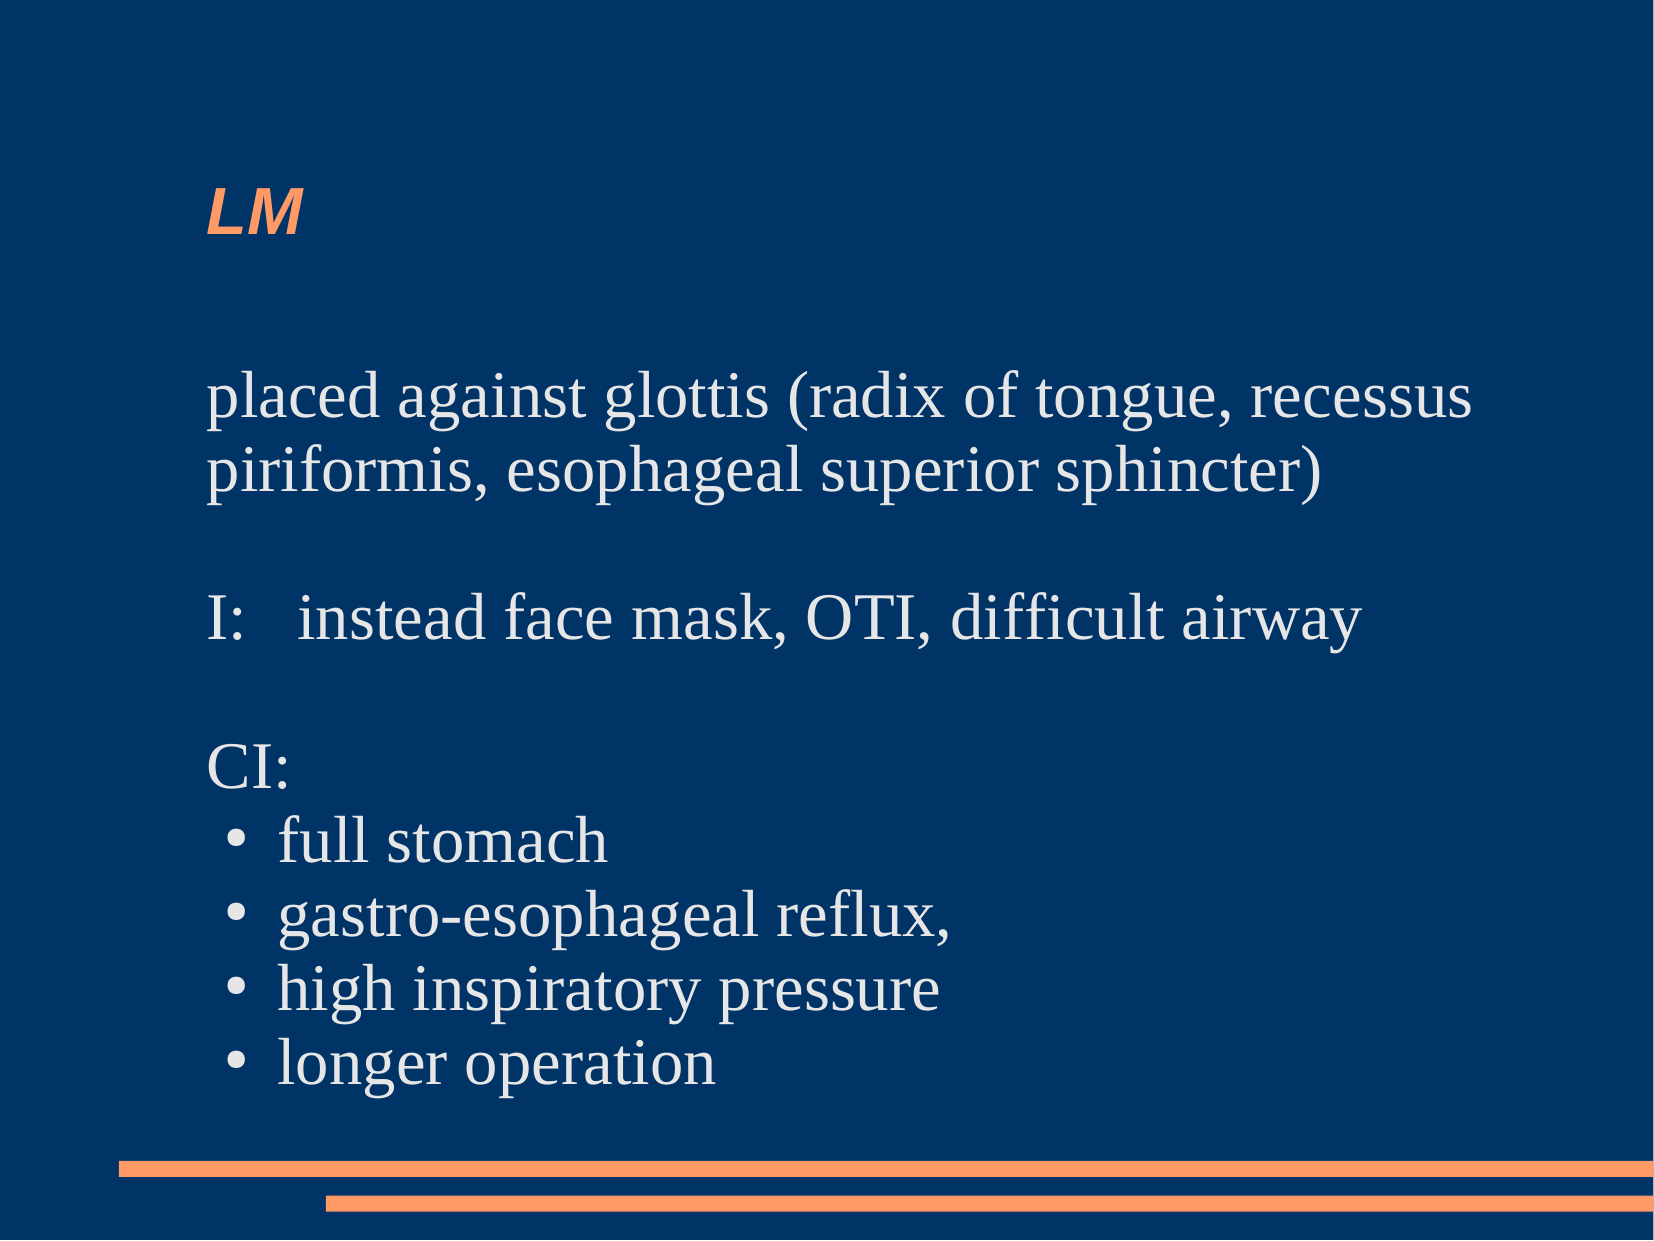

# LM
placed against glottis (radix of tongue, recessus piriformis, esophageal superior sphincter)
I: instead face mask, OTI, difficult airway
CI:
full stomach
gastro-esophageal reflux,
high inspiratory pressure
longer operation